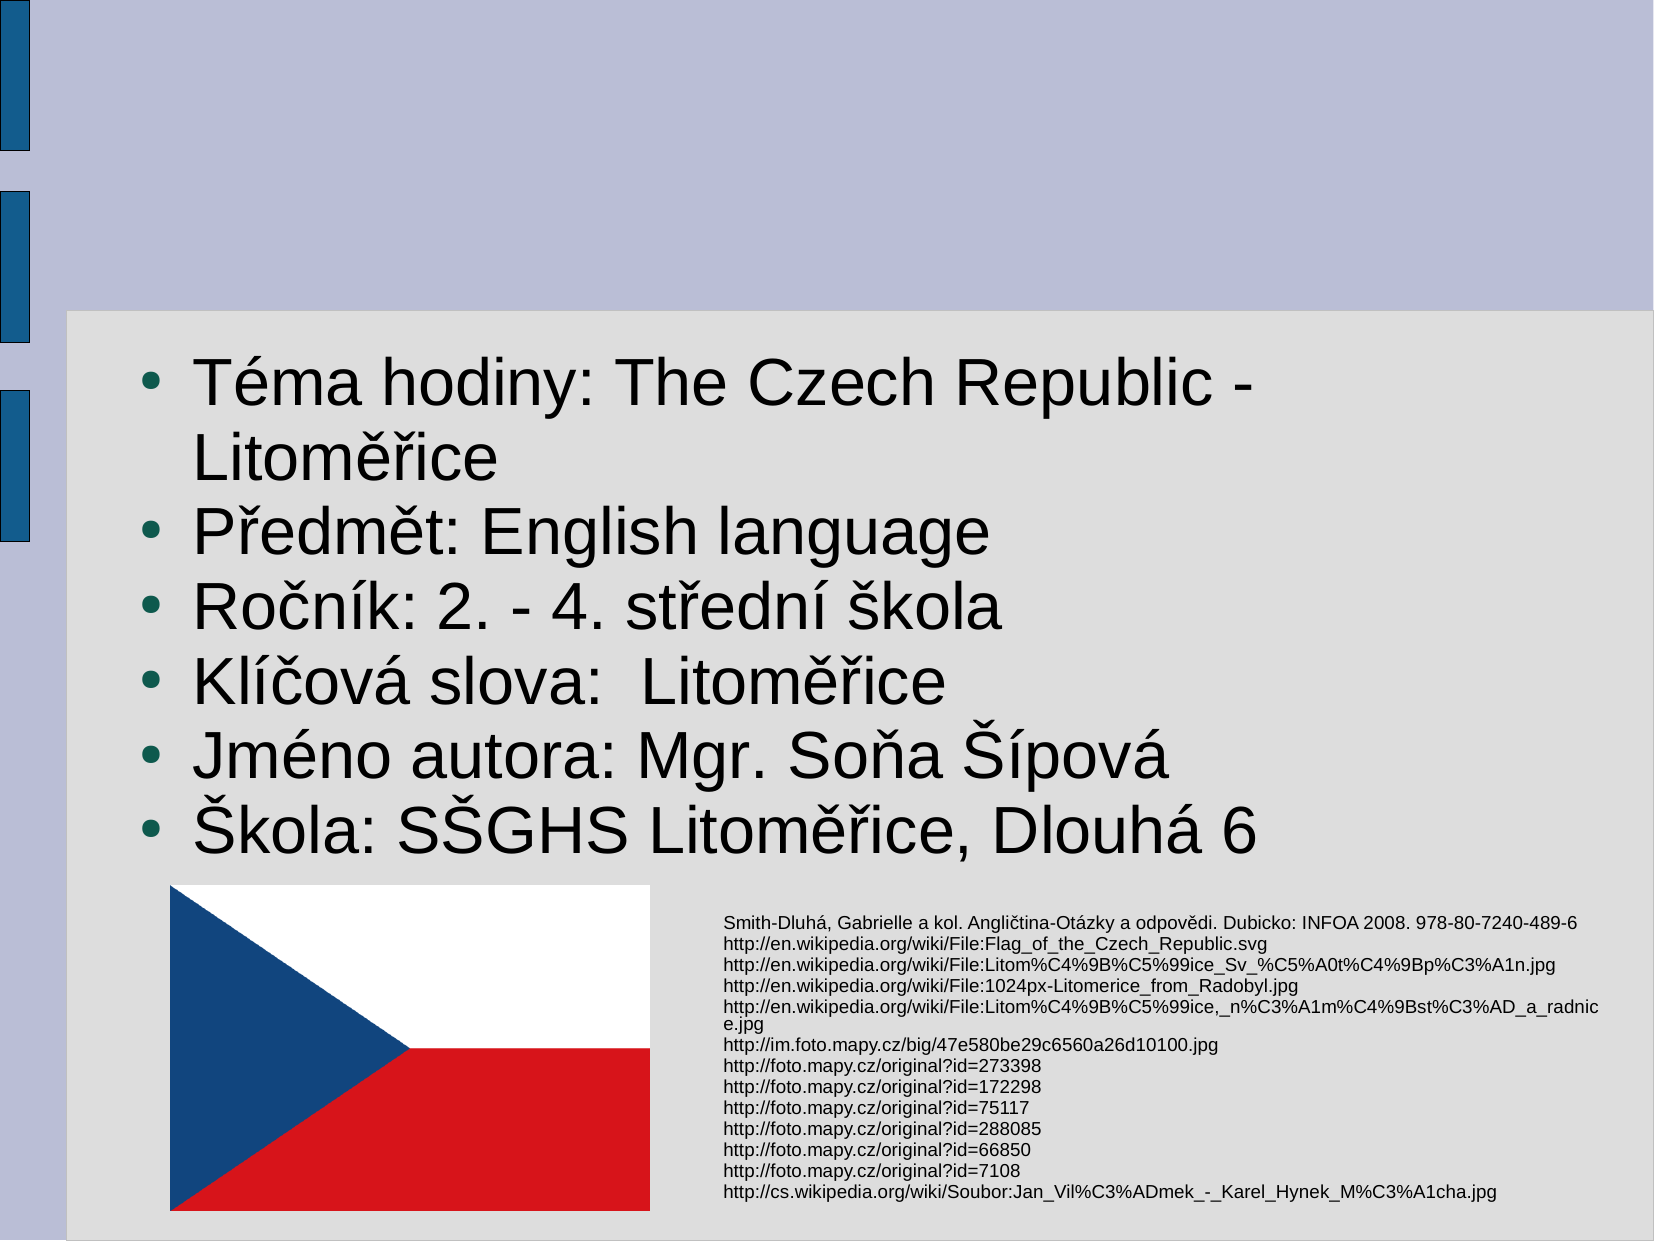

# Téma hodiny: The Czech Republic - Litoměřice
Předmět: English language
Ročník: 2. - 4. střední škola
Klíčová slova: Litoměřice
Jméno autora: Mgr. Soňa Šípová
Škola: SŠGHS Litoměřice, Dlouhá 6
Smith-Dluhá, Gabrielle a kol. Angličtina-Otázky a odpovědi. Dubicko: INFOA 2008. 978-80-7240-489-6
http://en.wikipedia.org/wiki/File:Flag_of_the_Czech_Republic.svg
http://en.wikipedia.org/wiki/File:Litom%C4%9B%C5%99ice_Sv_%C5%A0t%C4%9Bp%C3%A1n.jpg
http://en.wikipedia.org/wiki/File:1024px-Litomerice_from_Radobyl.jpg
http://en.wikipedia.org/wiki/File:Litom%C4%9B%C5%99ice,_n%C3%A1m%C4%9Bst%C3%AD_a_radnice.jpg
http://im.foto.mapy.cz/big/47e580be29c6560a26d10100.jpg
http://foto.mapy.cz/original?id=273398
http://foto.mapy.cz/original?id=172298
http://foto.mapy.cz/original?id=75117
http://foto.mapy.cz/original?id=288085
http://foto.mapy.cz/original?id=66850
http://foto.mapy.cz/original?id=7108
http://cs.wikipedia.org/wiki/Soubor:Jan_Vil%C3%ADmek_-_Karel_Hynek_M%C3%A1cha.jpg